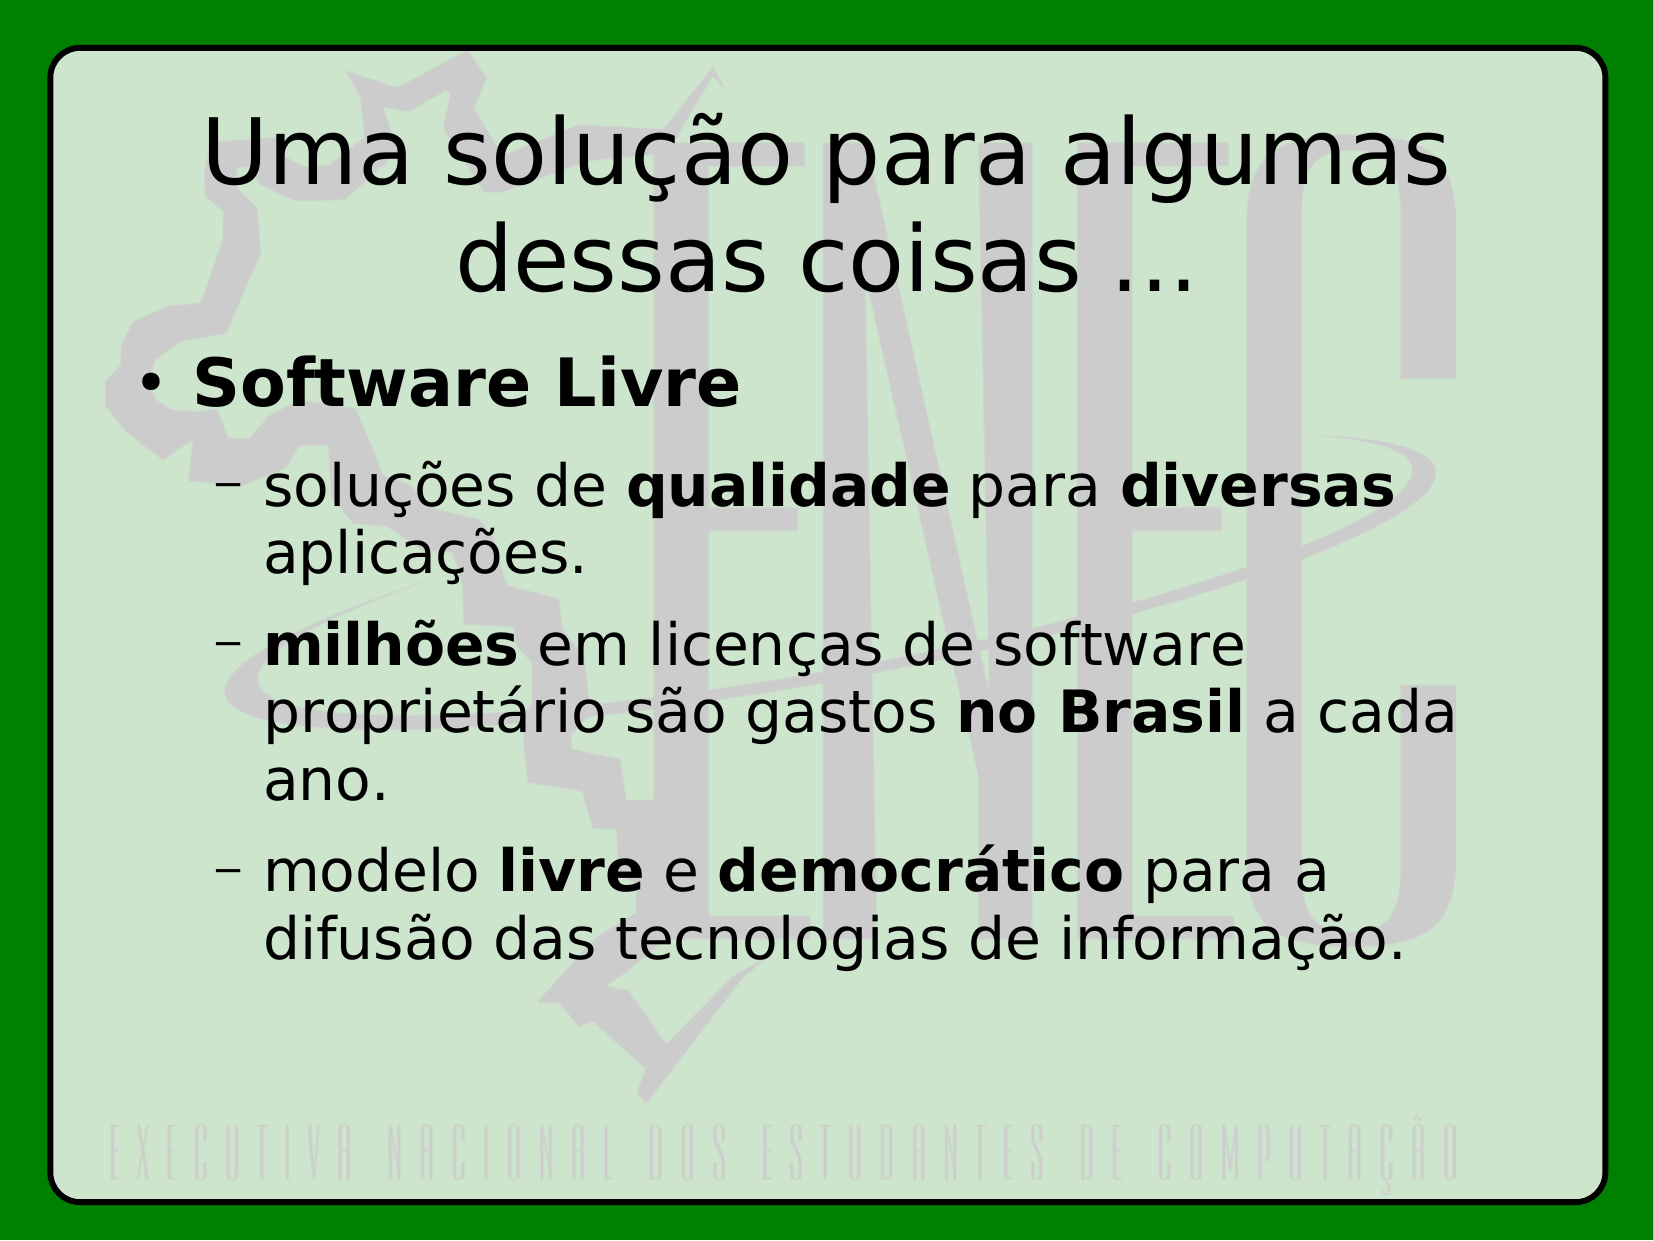

# Uma solução para algumas dessas coisas ...
Software Livre
soluções de qualidade para diversas aplicações.
milhões em licenças de software proprietário são gastos no Brasil a cada ano.
modelo livre e democrático para a difusão das tecnologias de informação.